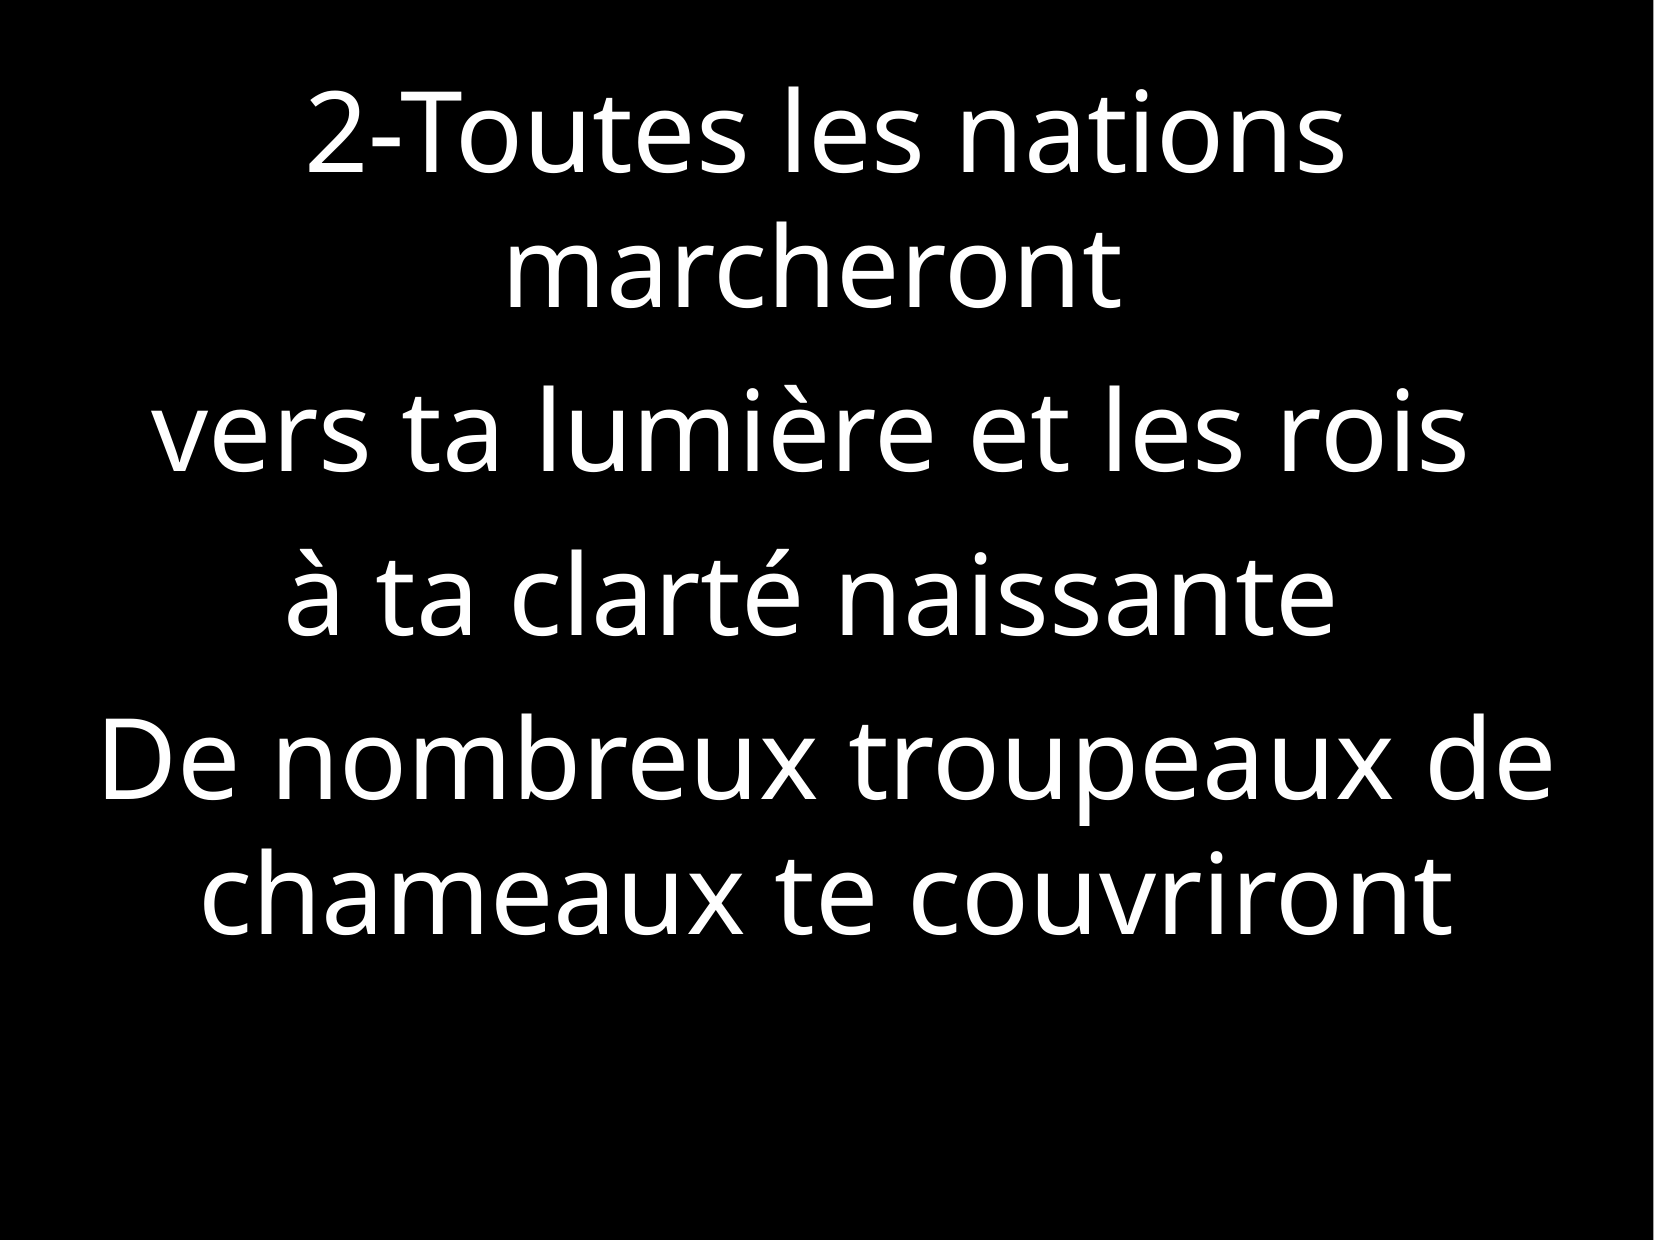

# 2-Toutes les nations marcheront
vers ta lumière et les rois
à ta clarté naissante
De nombreux troupeaux de chameaux te couvriront